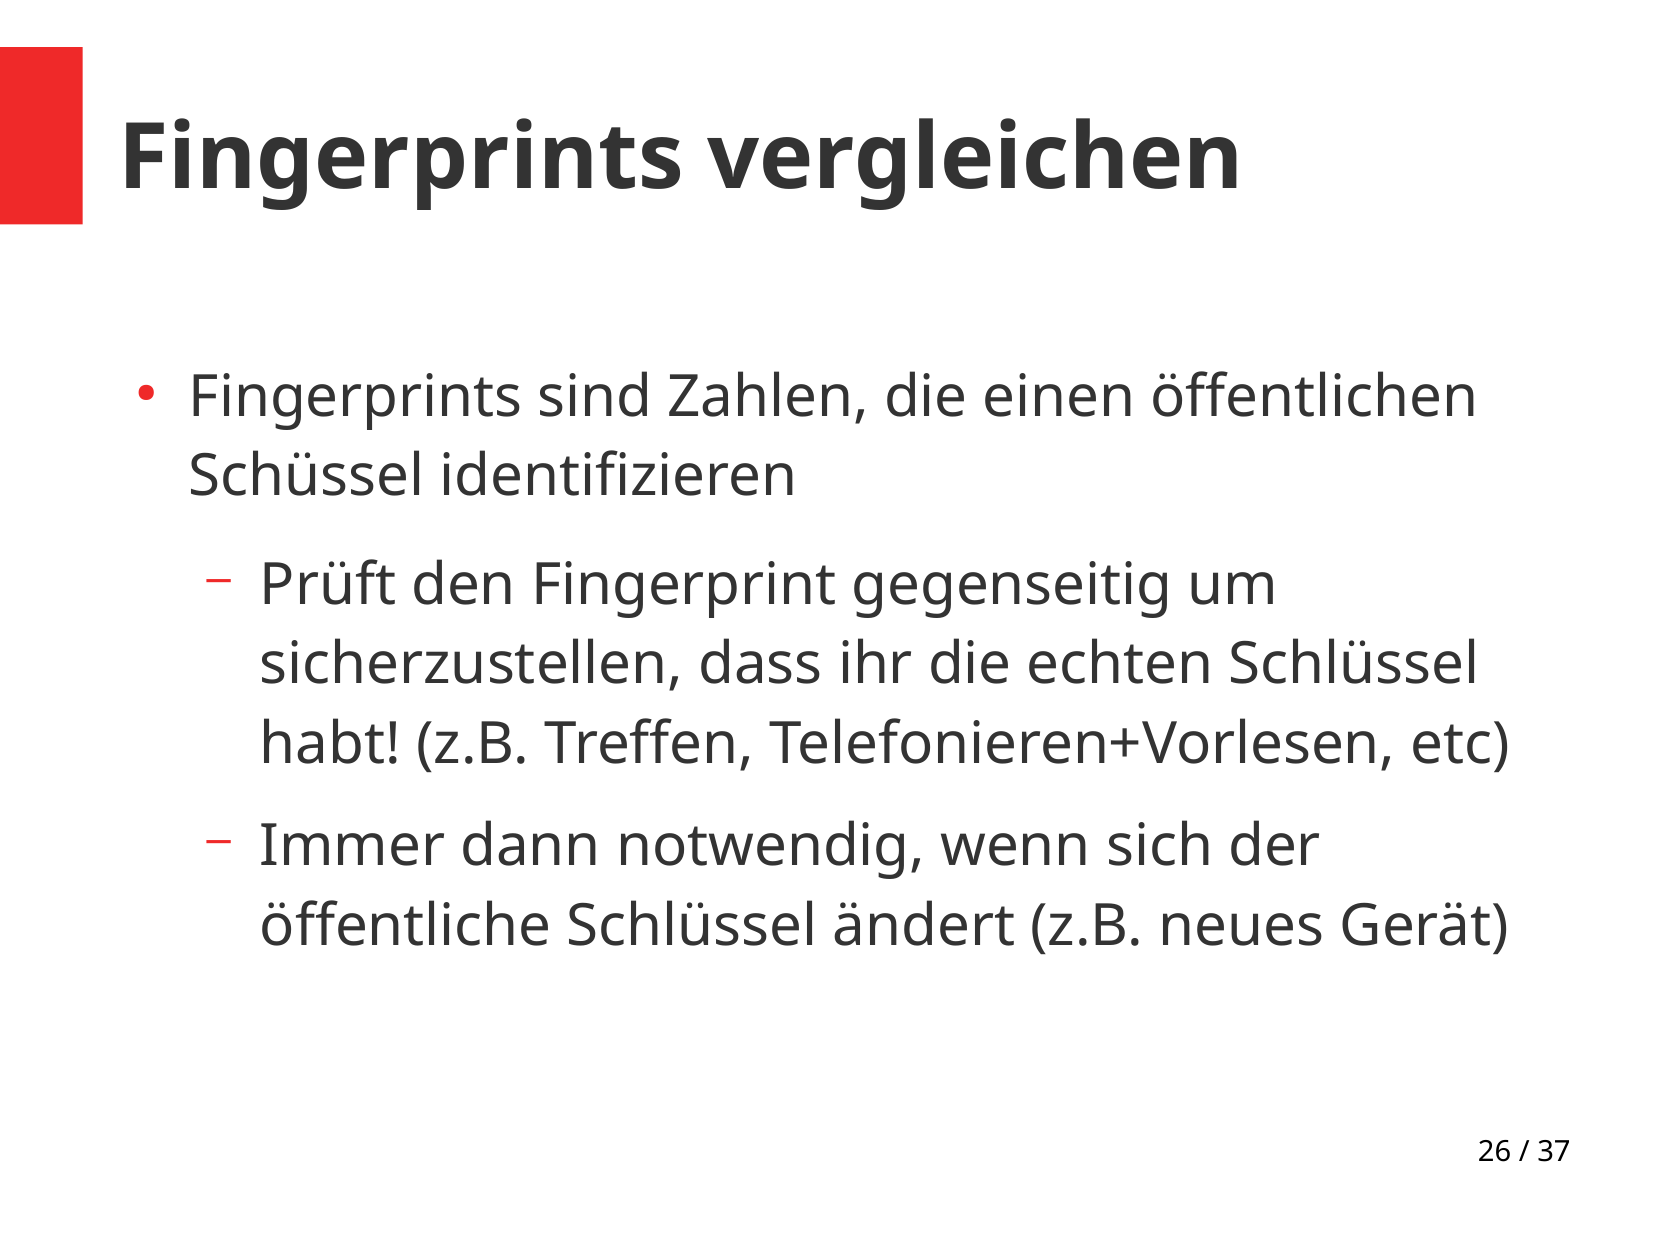

# Fingerprints vergleichen
Fingerprints sind Zahlen, die einen öffentlichen Schüssel identifizieren
Prüft den Fingerprint gegenseitig um sicherzustellen, dass ihr die echten Schlüssel habt! (z.B. Treffen, Telefonieren+Vorlesen, etc)
Immer dann notwendig, wenn sich der öffentliche Schlüssel ändert (z.B. neues Gerät)
26